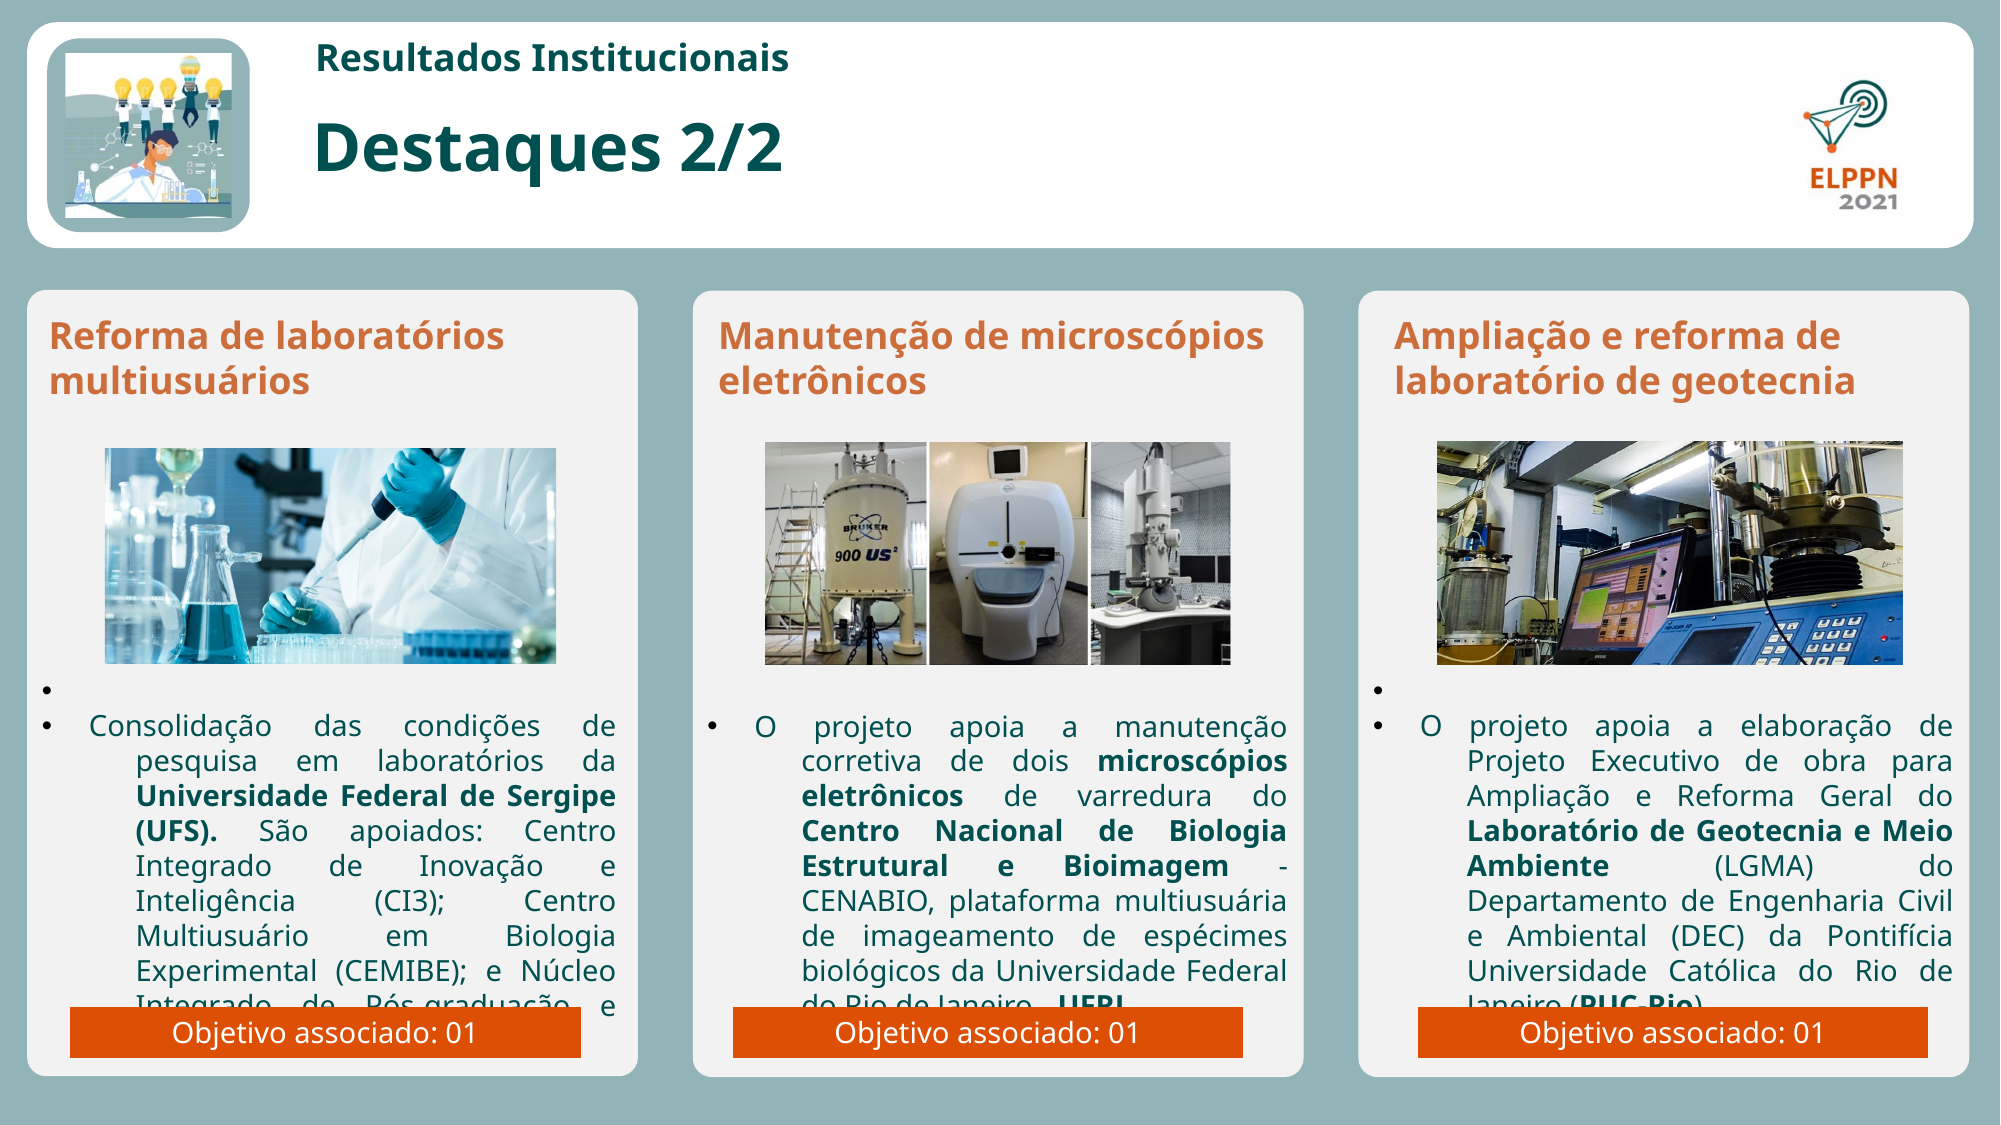

Resultados Institucionais
Destaques 2/2
Reforma de laboratórios multiusuários
Manutenção de microscópios eletrônicos
Ampliação e reforma de laboratório de geotecnia
Consolidação das condições de pesquisa em laboratórios da Universidade Federal de Sergipe (UFS). São apoiados: Centro Integrado de Inovação e Inteligência (CI3); Centro Multiusuário em Biologia Experimental (CEMIBE); e Núcleo Integrado de Pós-graduação e Pesquisa da UFS/ITA (NIPPE).
O projeto apoia a elaboração de Projeto Executivo de obra para Ampliação e Reforma Geral do Laboratório de Geotecnia e Meio Ambiente (LGMA) do Departamento de Engenharia Civil e Ambiental (DEC) da Pontifícia Universidade Católica do Rio de Janeiro (PUC-Rio).
O projeto apoia a manutenção corretiva de dois microscópios eletrônicos de varredura do Centro Nacional de Biologia Estrutural e Bioimagem - CENABIO, plataforma multiusuária de imageamento de espécimes biológicos da Universidade Federal do Rio de Janeiro - UFRJ.
Objetivo associado: 01
Objetivo associado: 01
Objetivo associado: 01